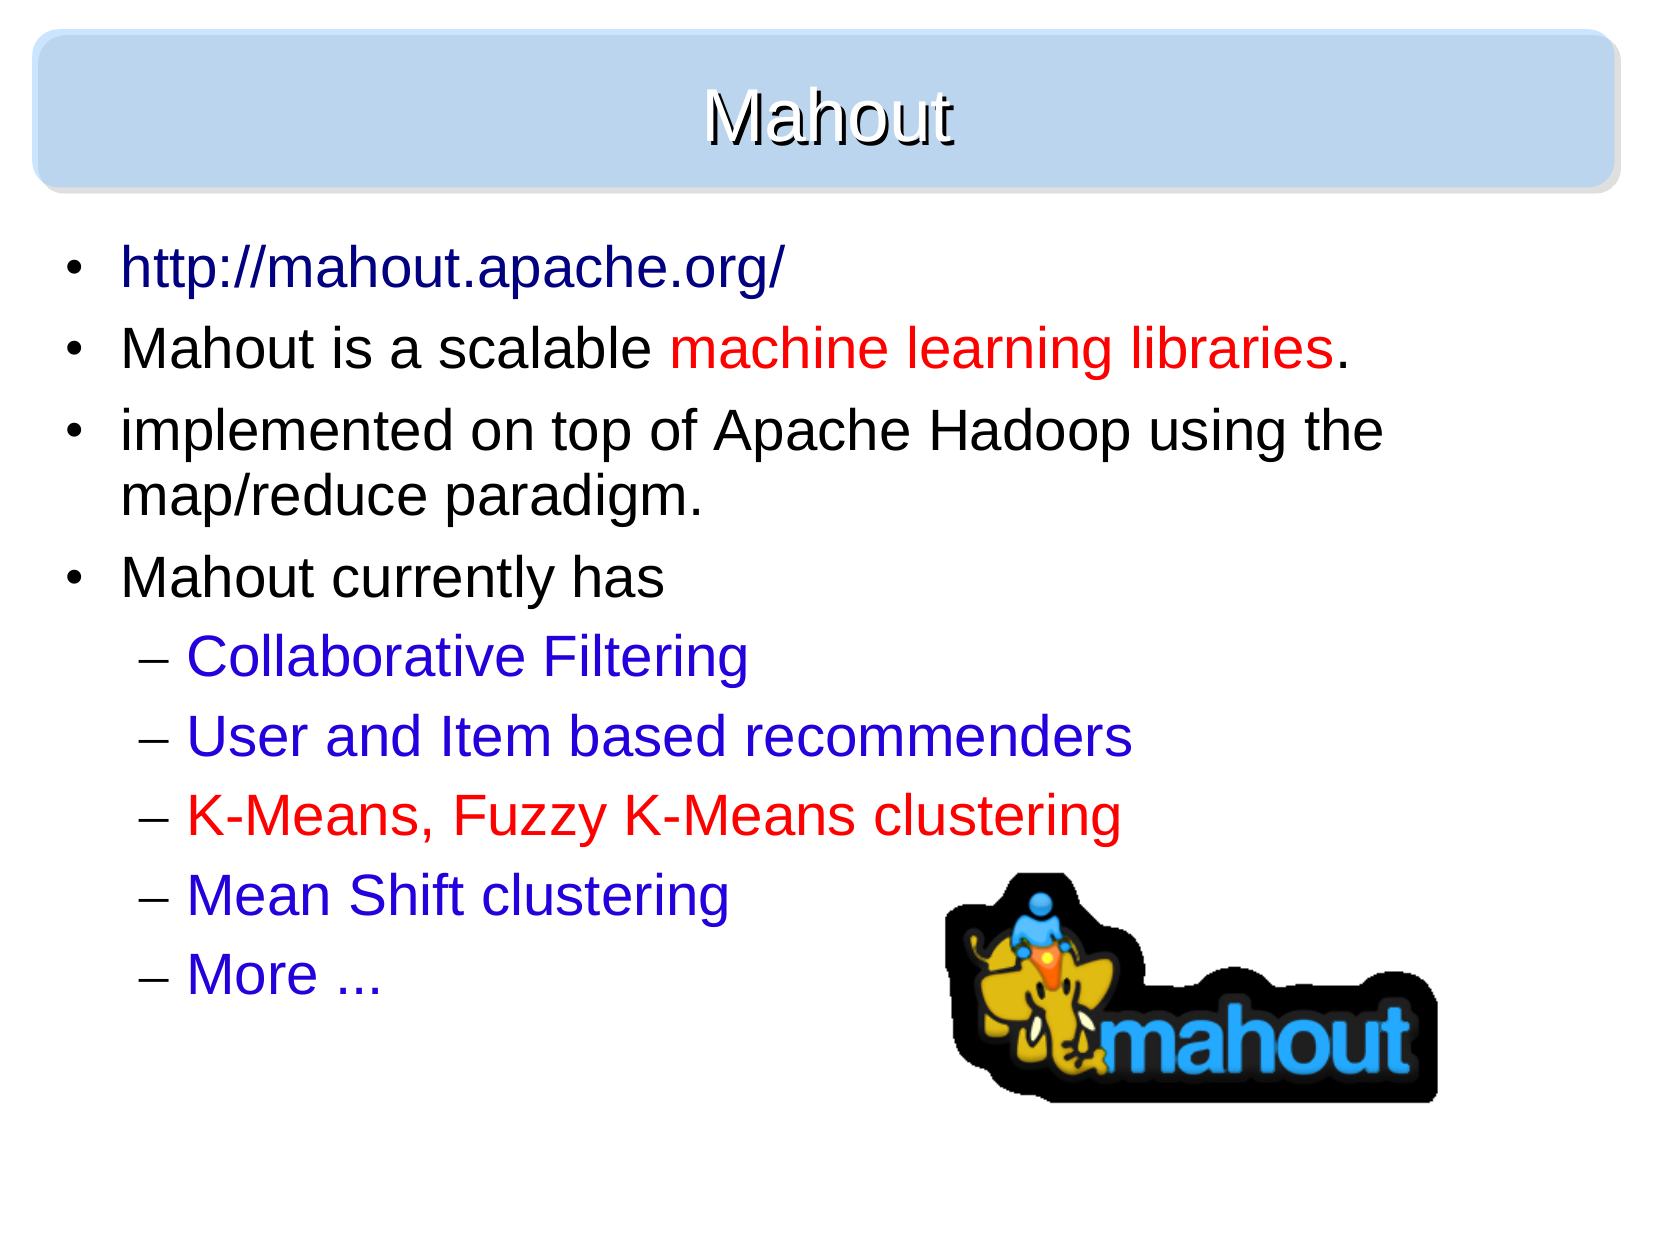

# Mahout
http://mahout.apache.org/
Mahout is a scalable machine learning libraries.
implemented on top of Apache Hadoop using the map/reduce paradigm.
Mahout currently has
Collaborative Filtering
User and Item based recommenders
K-Means, Fuzzy K-Means clustering
Mean Shift clustering
More ...
24